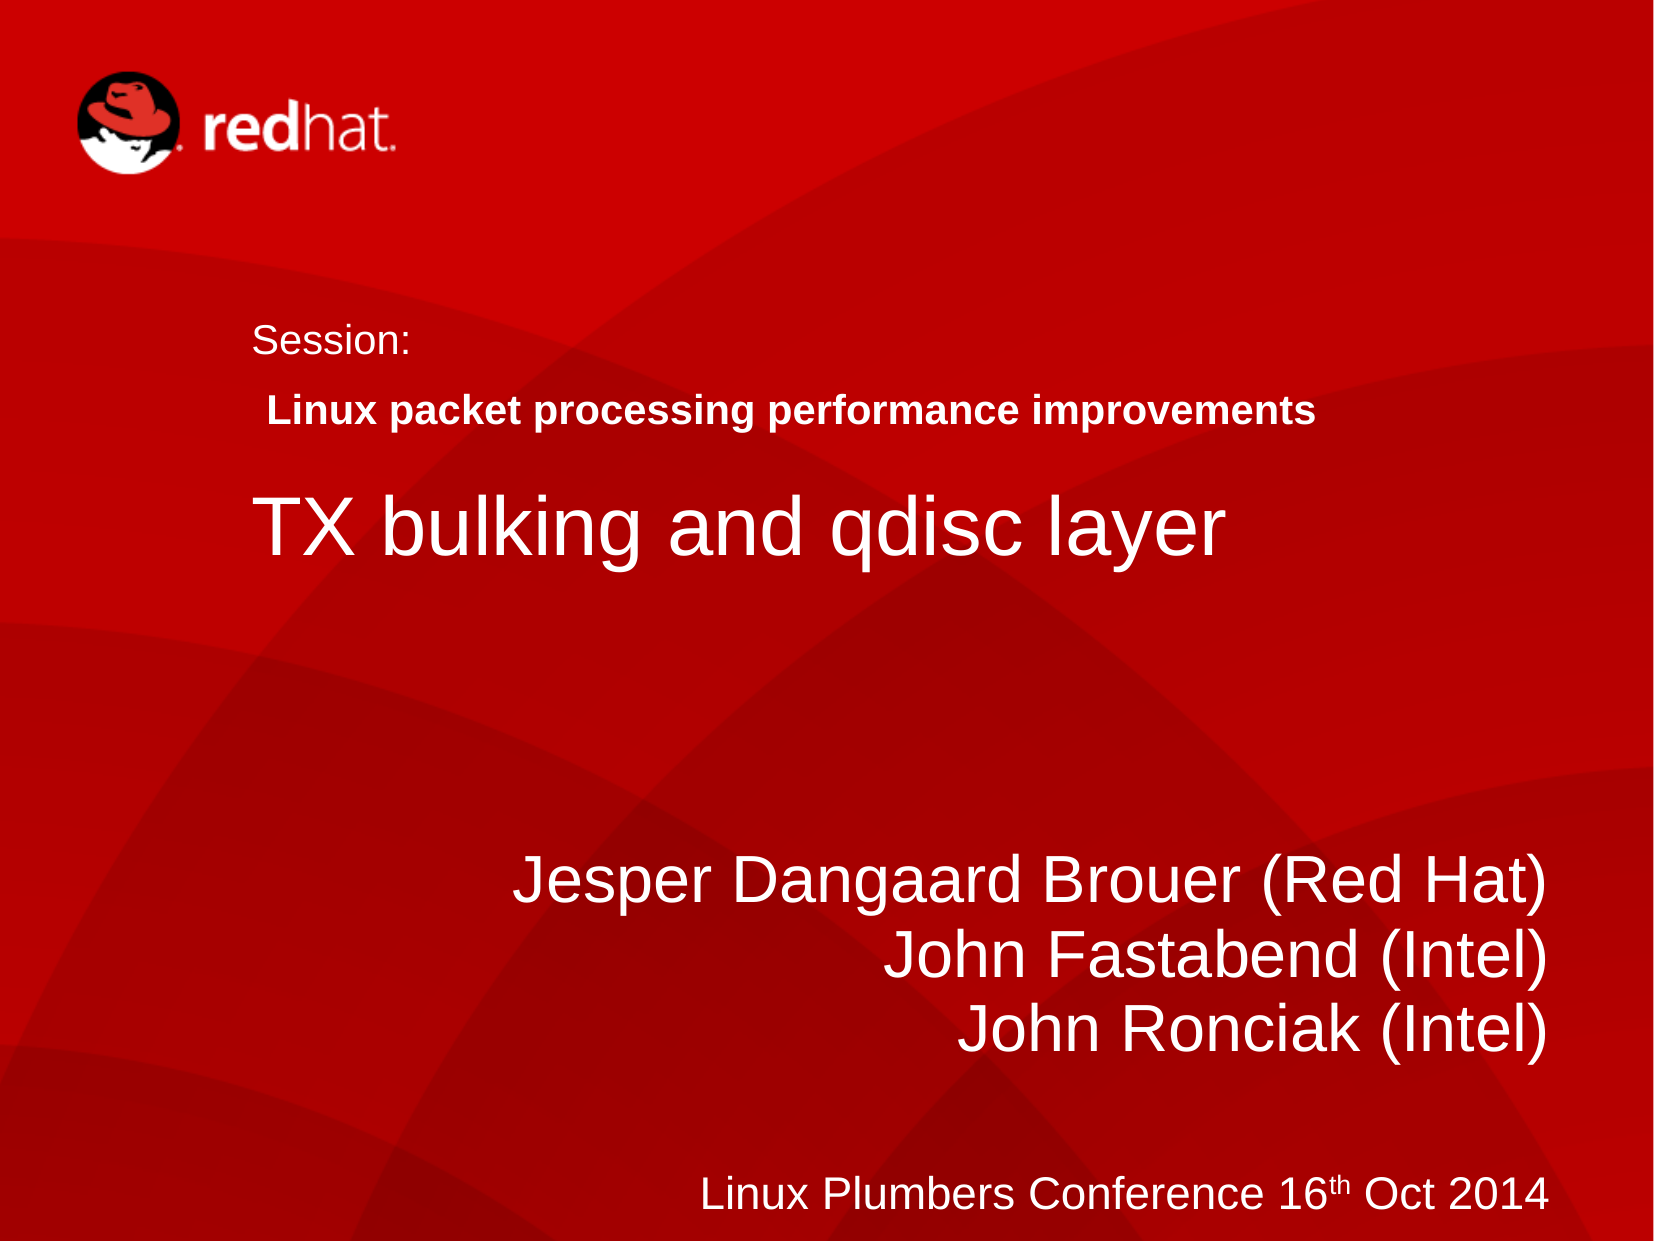

Session:
Linux packet processing performance improvements
TX bulking and qdisc layer
Jesper Dangaard Brouer (Red Hat)
John Fastabend (Intel)
John Ronciak (Intel)
Linux Plumbers Conference 16th Oct 2014